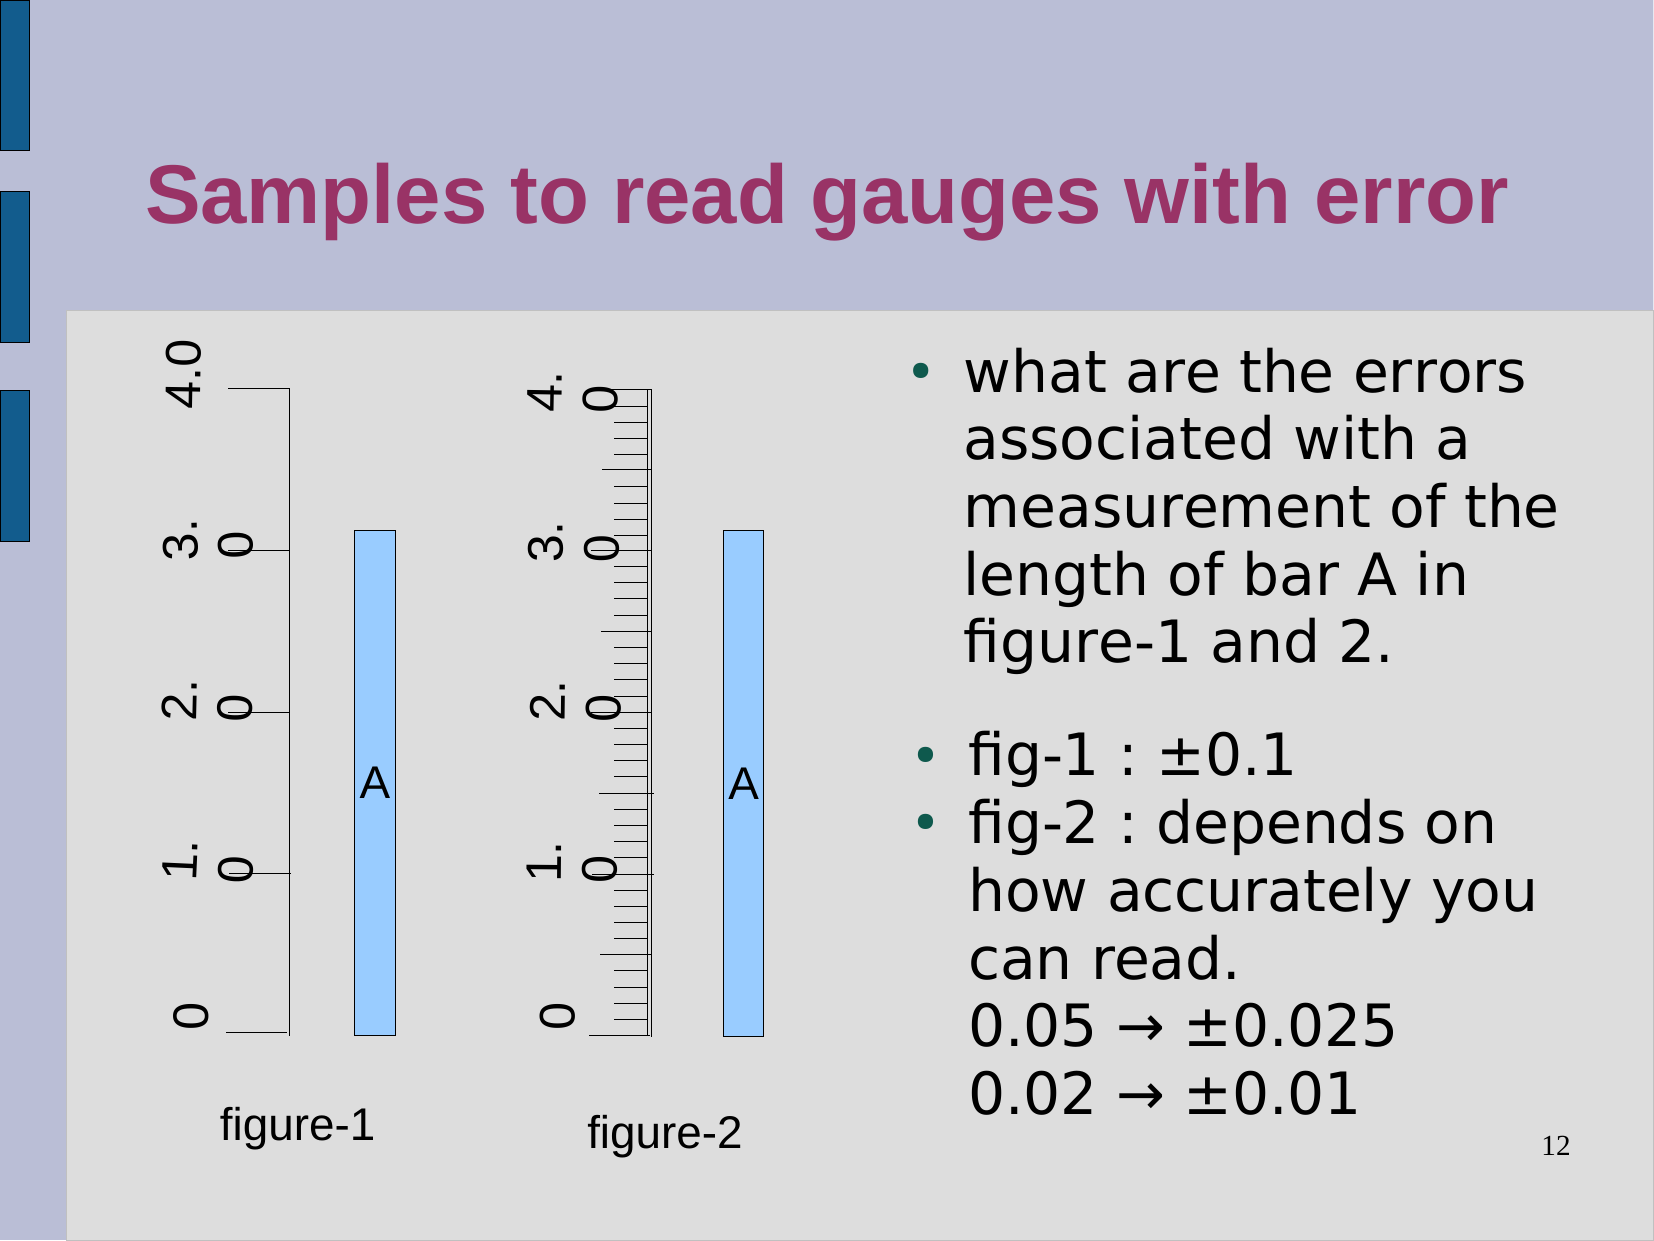

# Samples to read gauges with error
4.0
4.0
what are the errors associated with a measurement of the length of bar A in figure-1 and 2.
3.0
3.0
A
A
2.0
2.0
fig-1 : ±0.1
fig-2 : depends on how accurately you can read. 0.05 → ±0.025 0.02 → ±0.01
1.0
1.0
0
0
figure-1
figure-2
12